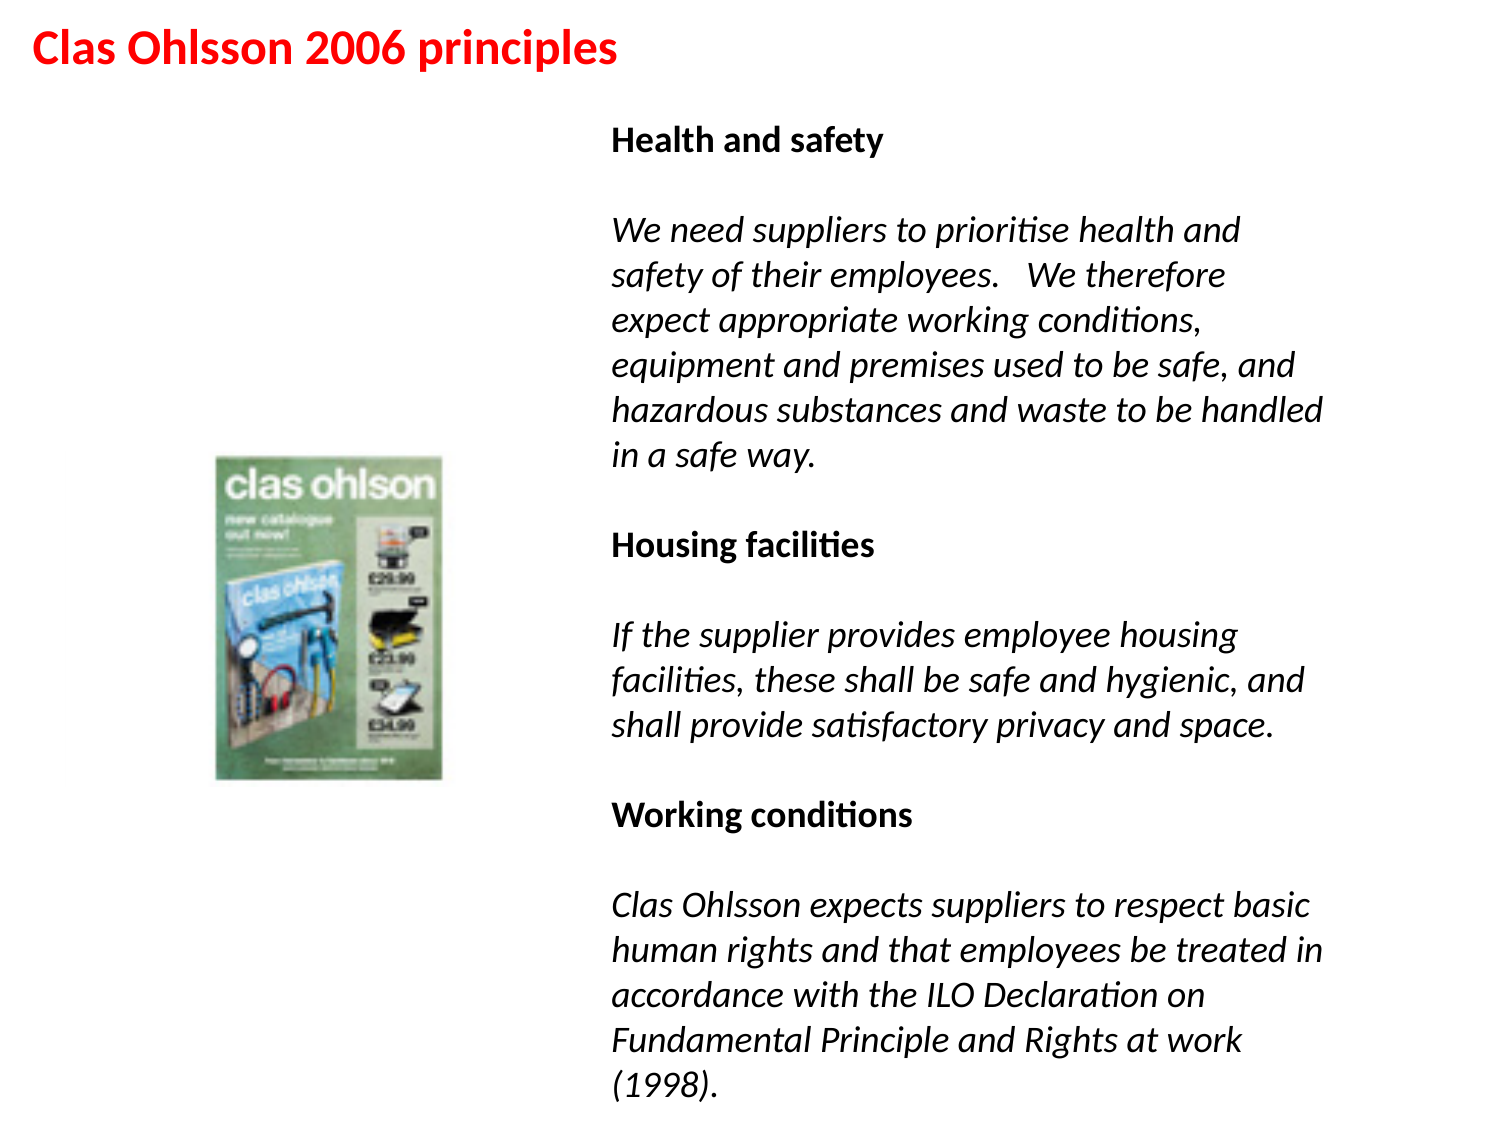

Clas Ohlsson 2006 principles
Health and safety
We need suppliers to prioritise health and safety of their employees. We therefore expect appropriate working conditions, equipment and premises used to be safe, and hazardous substances and waste to be handled in a safe way.
Housing facilities
If the supplier provides employee housing facilities, these shall be safe and hygienic, and shall provide satisfactory privacy and space.
Working conditions
Clas Ohlsson expects suppliers to respect basic human rights and that employees be treated in accordance with the ILO Declaration on Fundamental Principle and Rights at work (1998).